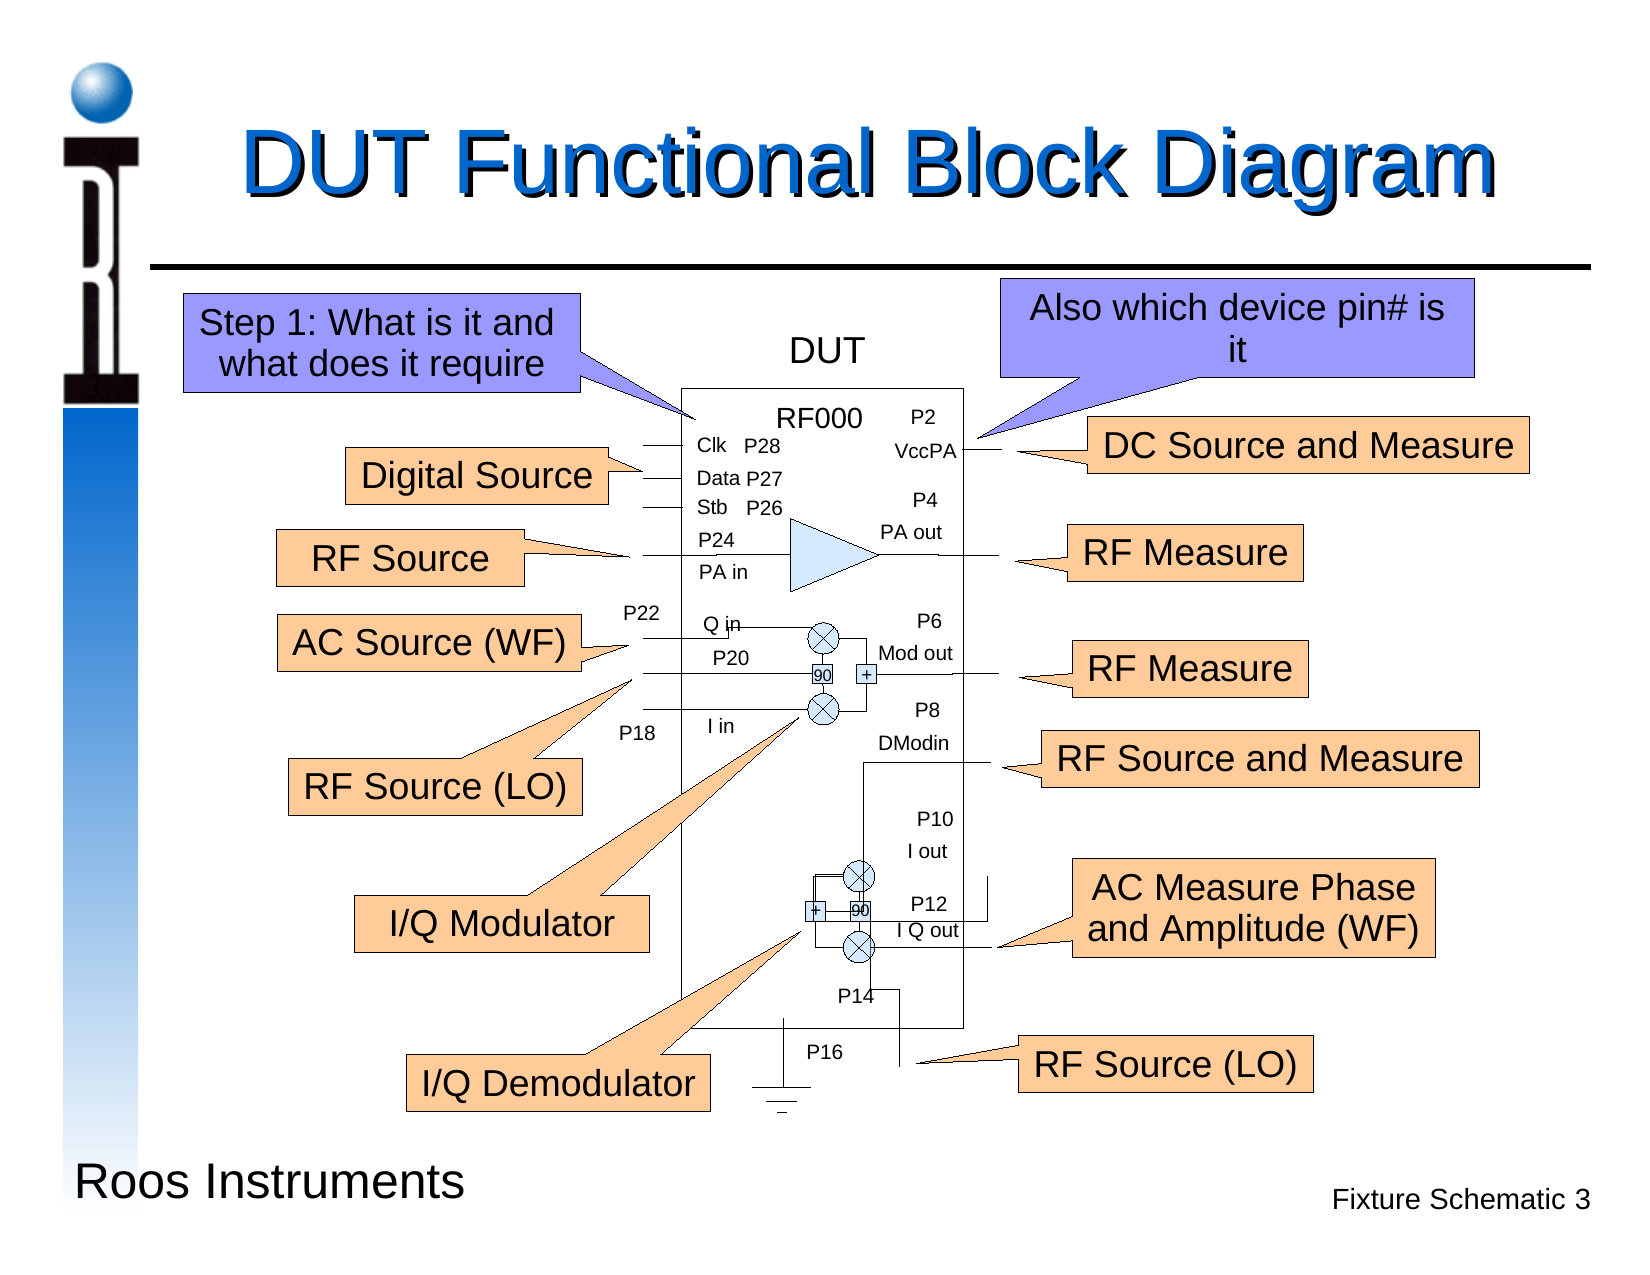

# DUT Functional Block Diagram
Also which device pin# is it
Step 1: What is it and
what does it require
DUT
RF000
P2
DC Source and Measure
Clk
P28
VccPA
Digital Source
Data
P27
P4
Stb
P26
PA out
P24
RF Measure
RF Source
PA in
P22
P6
Q in
AC Source (WF)
Mod out
P20
RF Measure
+
90
P8
I in
P18
DModin
RF Source and Measure
RF Source (LO)
P10
I out
AC Measure Phase
and Amplitude (WF)
P12
+
90
I/Q Modulator
I Q out
P14
P16
RF Source (LO)
I/Q Demodulator
3